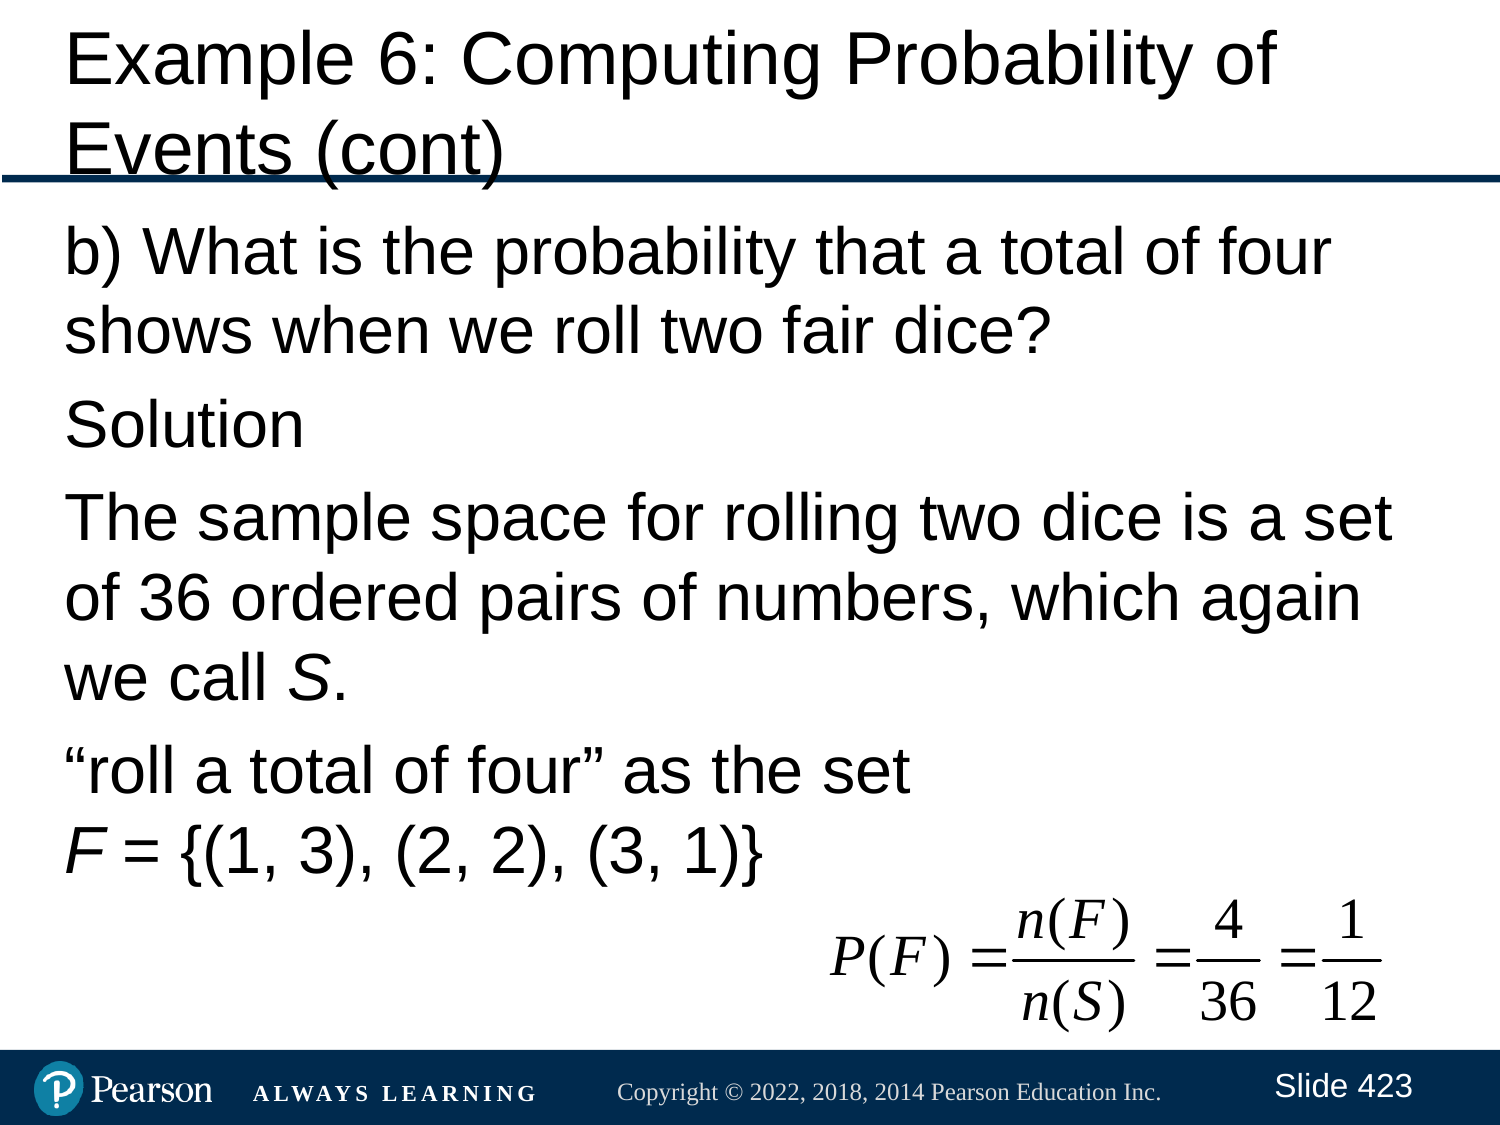

# Example 6: Computing Probability of Events (cont)
b) What is the probability that a total of four shows when we roll two fair dice?
Solution
The sample space for rolling two dice is a set of 36 ordered pairs of numbers, which again we call S.
“roll a total of four” as the set
F = {(1, 3), (2, 2), (3, 1)}